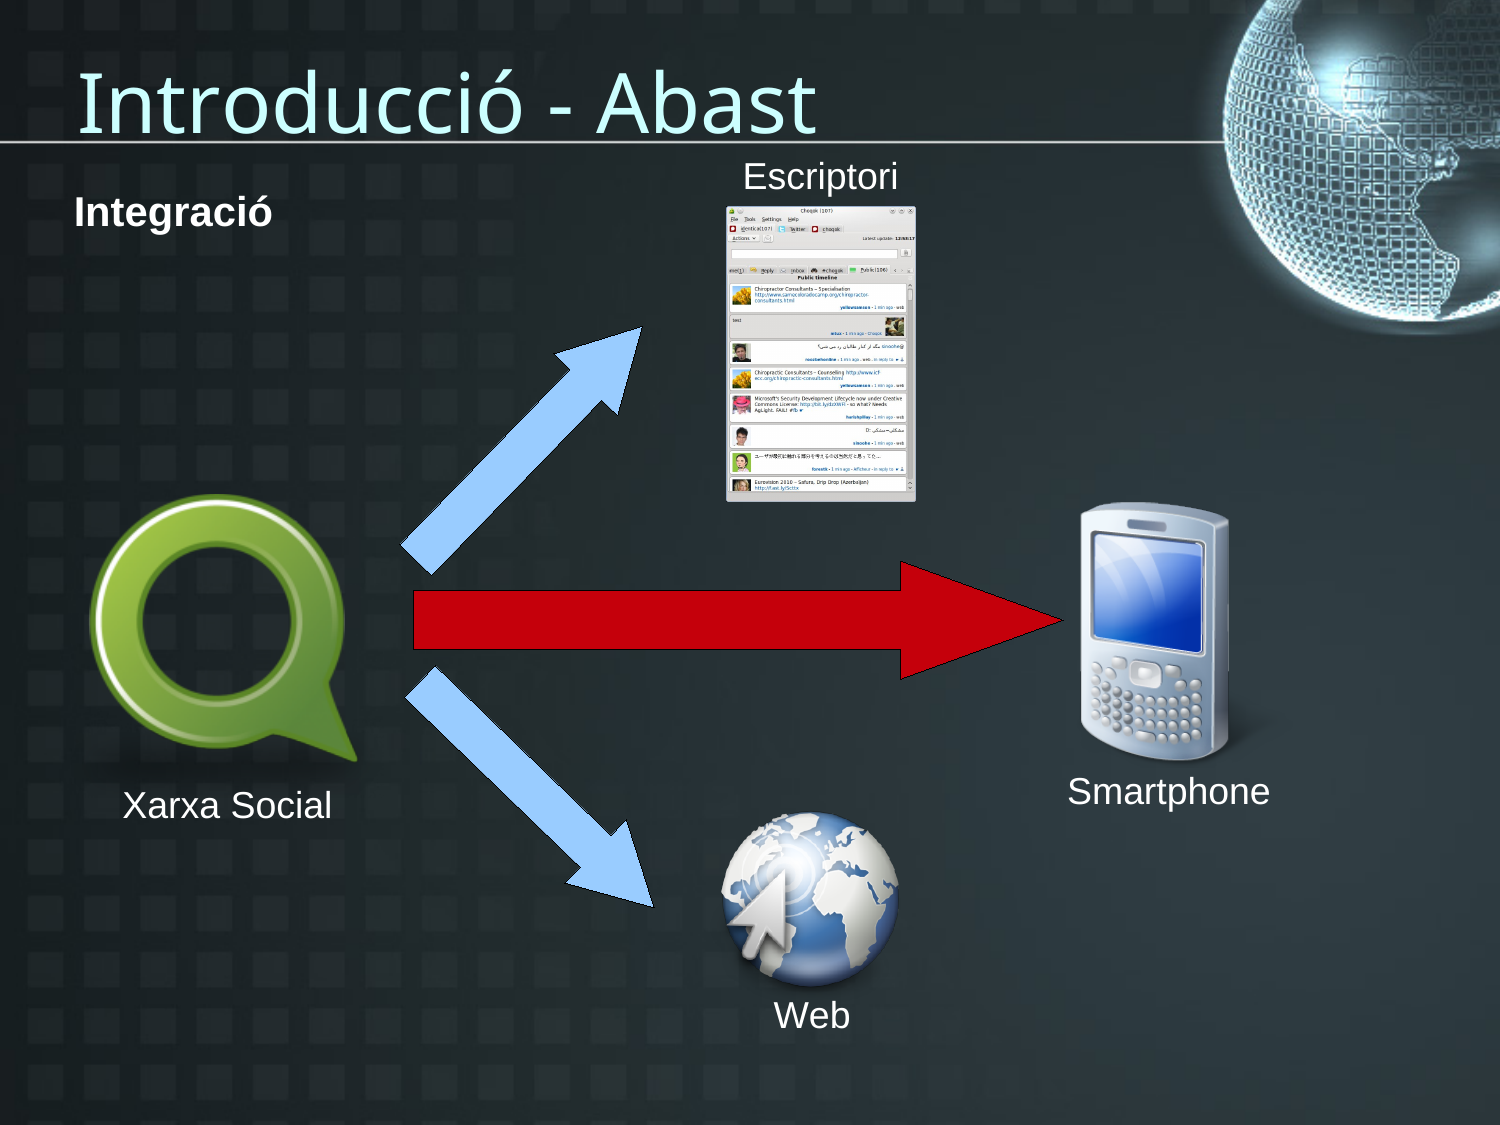

# Introducció - Abast
Integració
Escriptori
Xarxa Social
Smartphone
Web